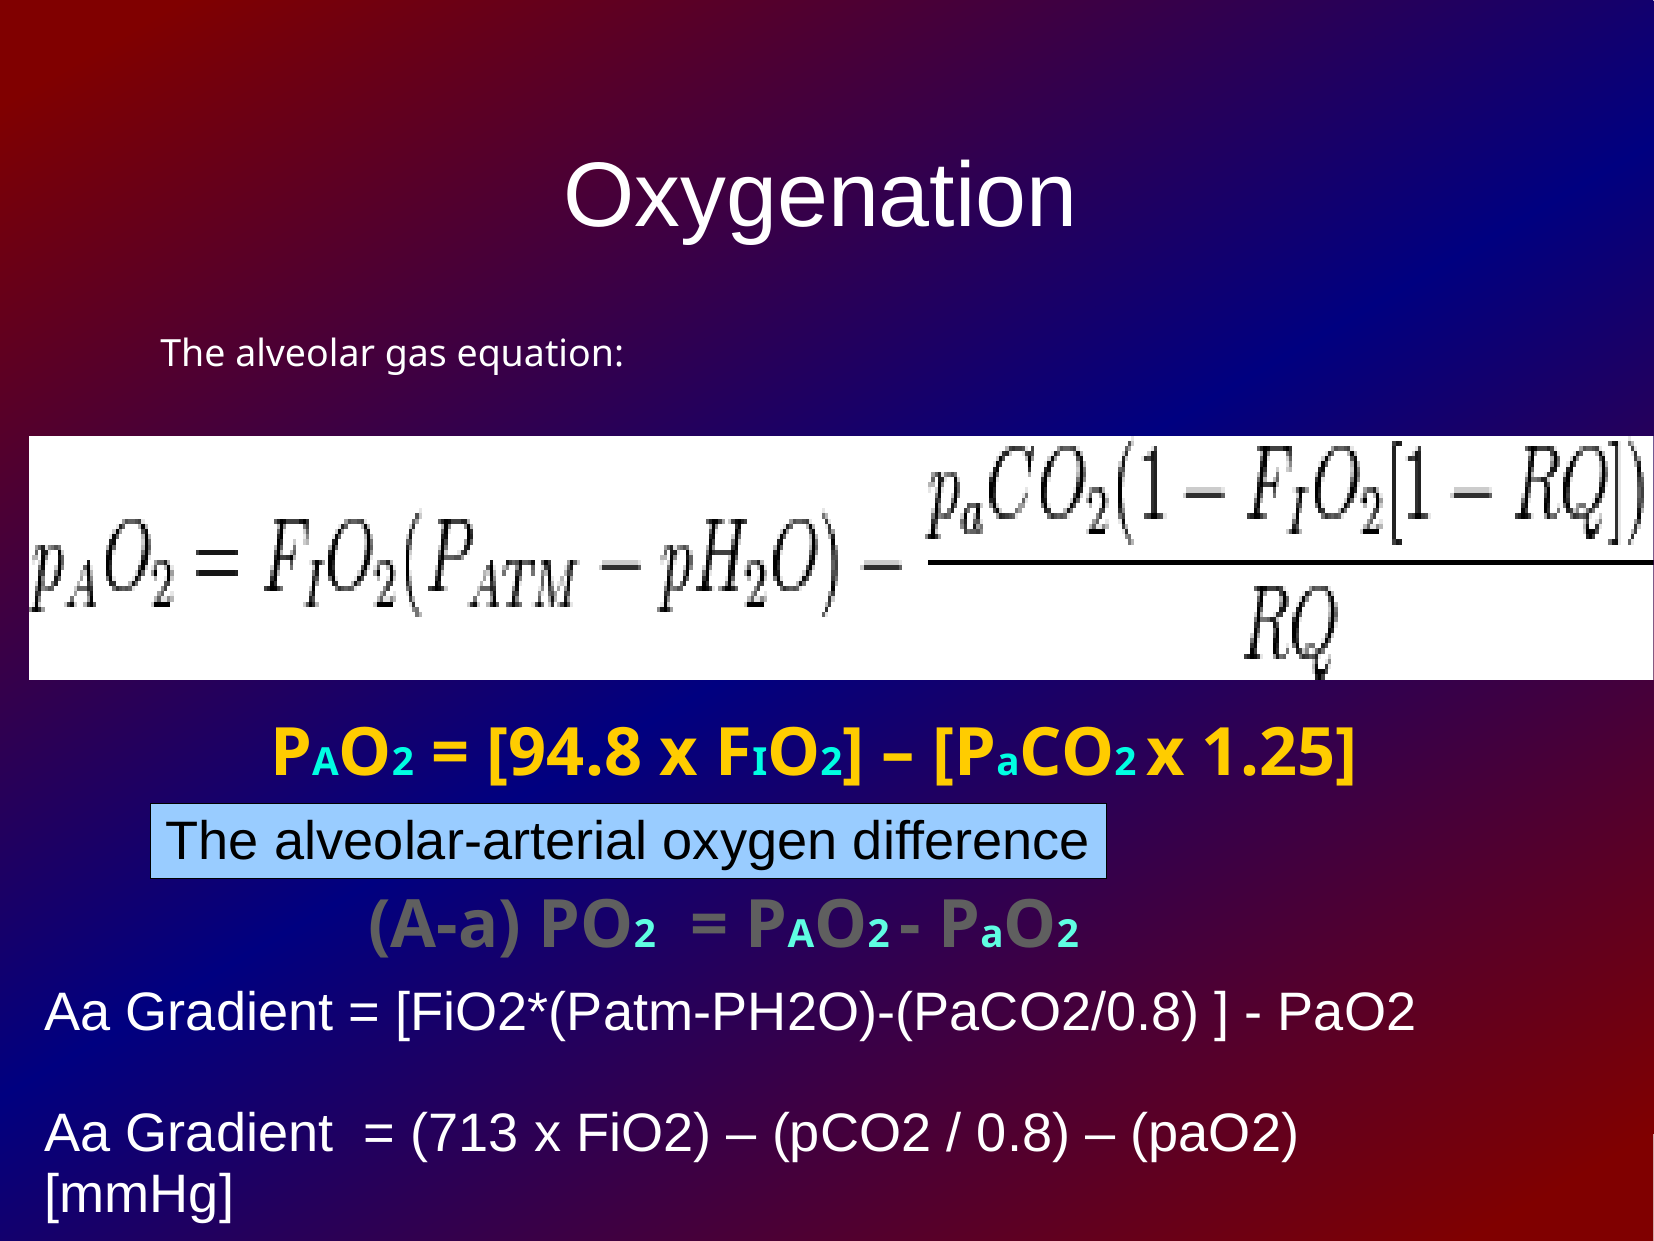

# Oxygenation
The alveolar gas equation:
PAO2 = [94.8 x FIO2] – [PaCO2 x 1.25]
The alveolar-arterial oxygen difference
(A-a) PO2 = PAO2 - PaO2
Aa Gradient = [FiO2*(Patm-PH2O)-(PaCO2/0.8) ] - PaO2
Aa Gradient = (713 x FiO2) – (pCO2 / 0.8) – (paO2) [mmHg]